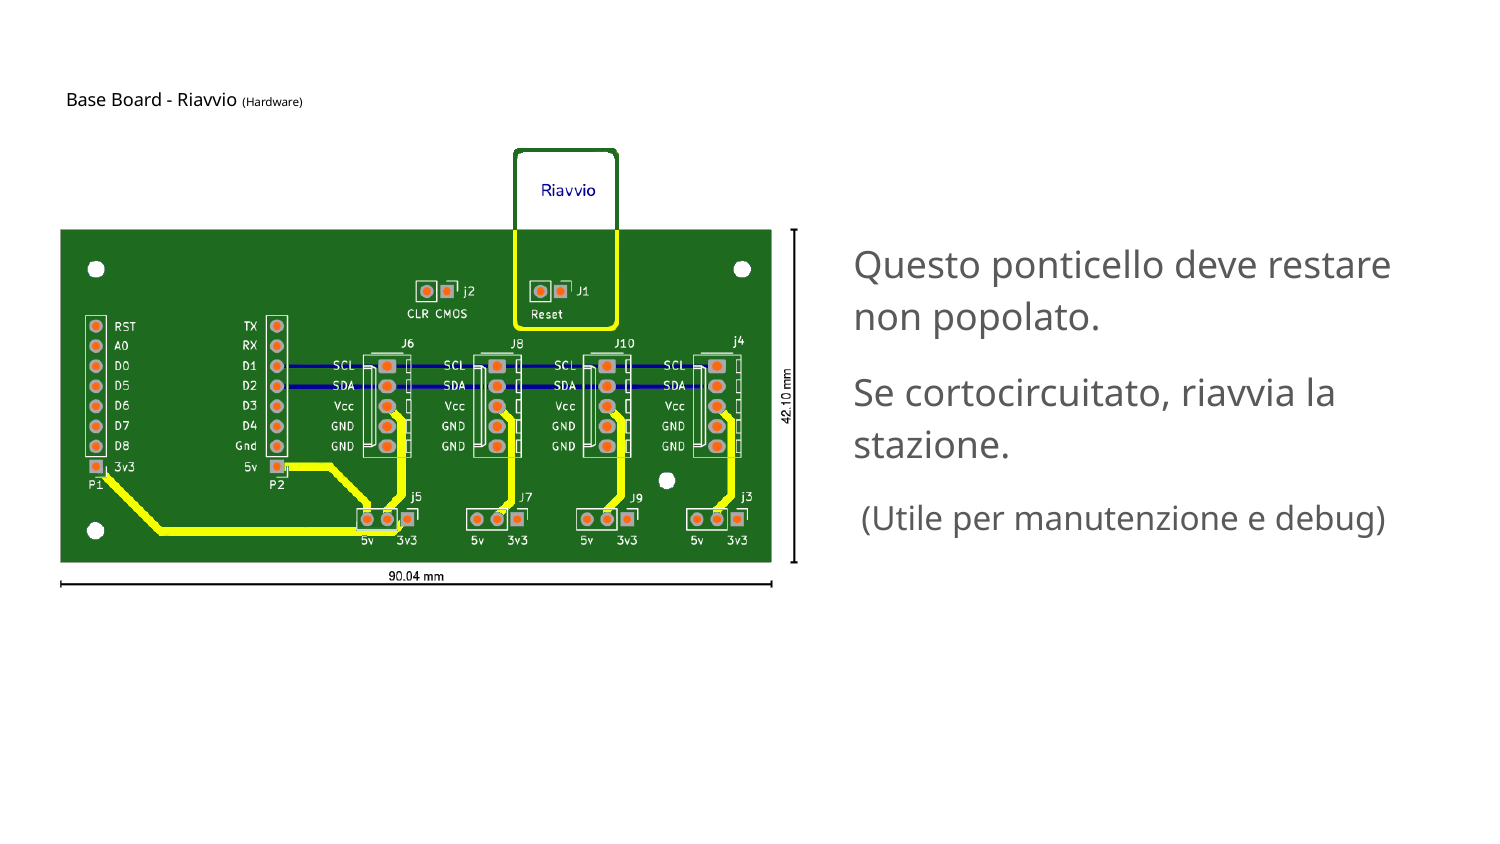

Base Board - Riavvio (Hardware)
# Questo ponticello deve restare non popolato.
Se cortocircuitato, riavvia la stazione.
(Utile per manutenzione e debug)